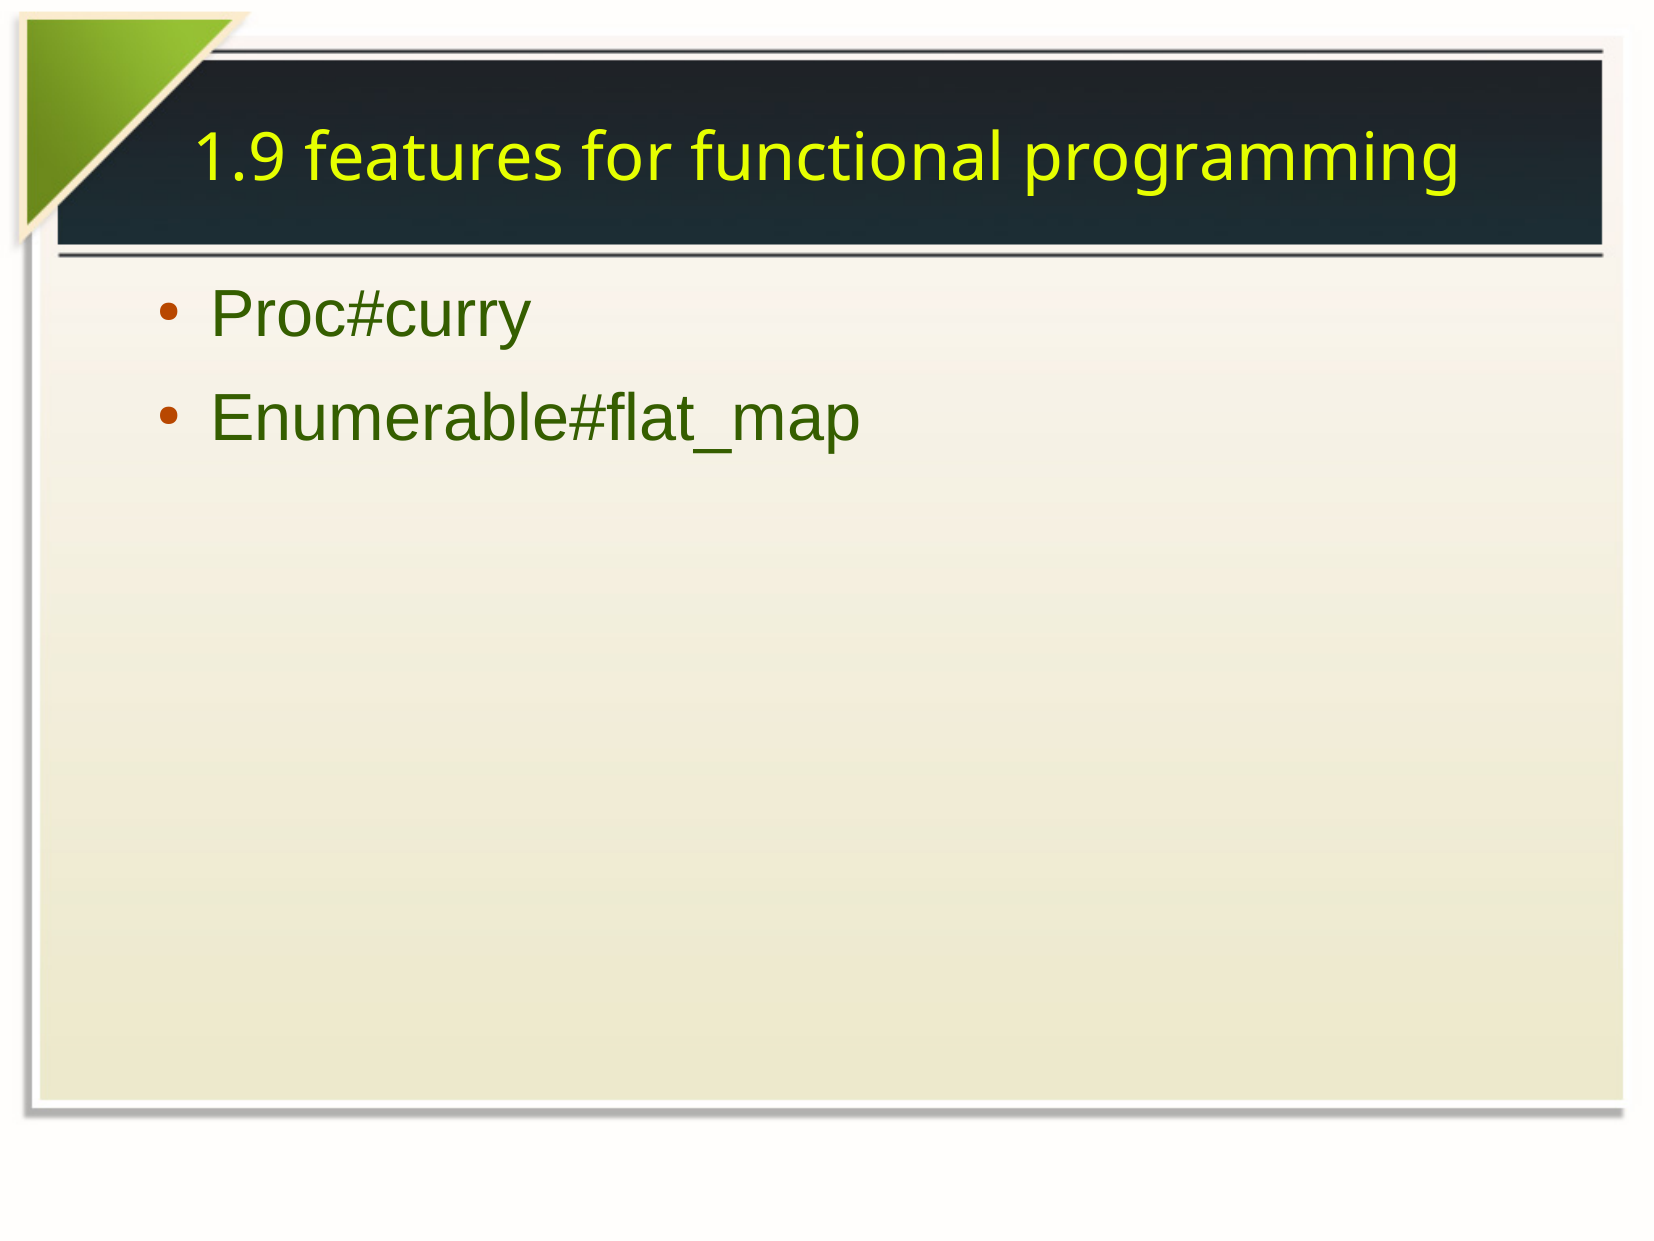

# 1.9 features for functional programming
Proc#curry
Enumerable#flat_map